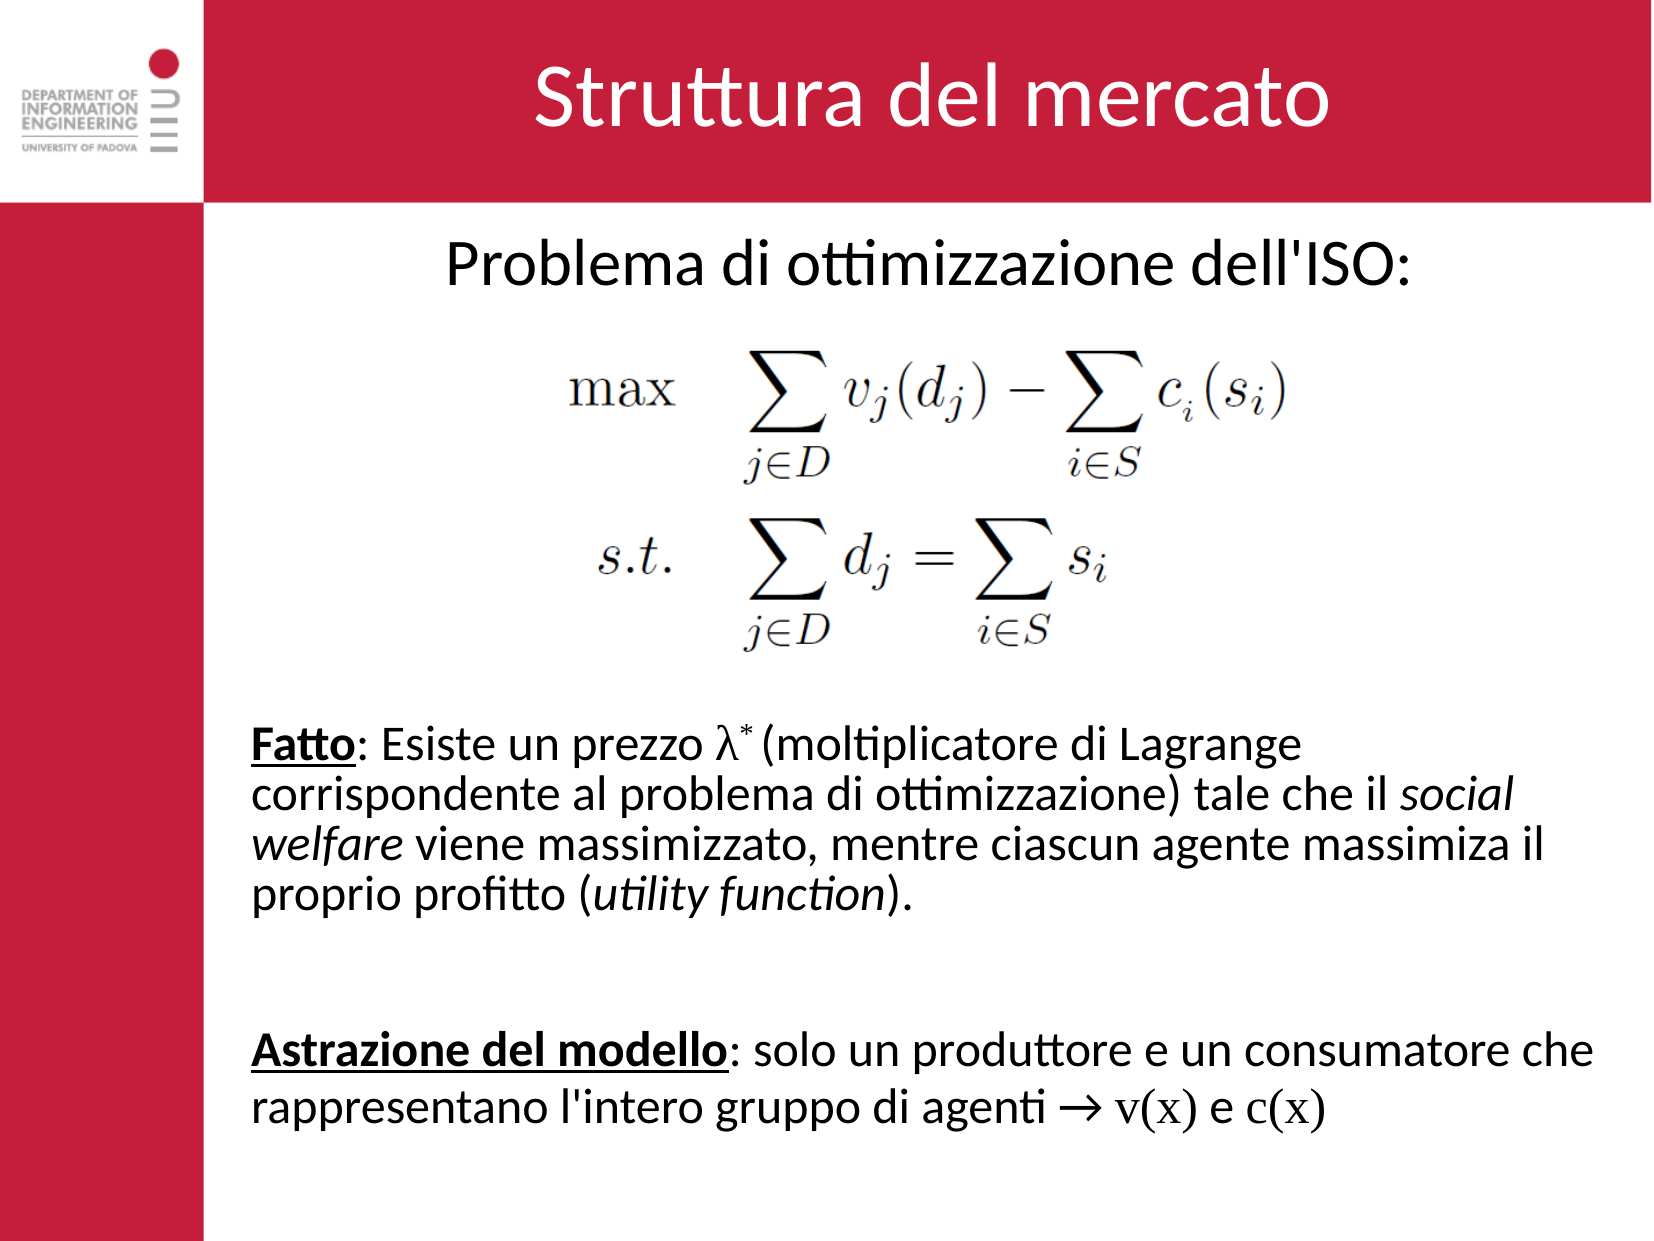

Struttura del mercato
#
Problema di ottimizzazione dell'ISO:
Fatto: Esiste un prezzo λ* (moltiplicatore di Lagrange corrispondente al problema di ottimizzazione) tale che il social welfare viene massimizzato, mentre ciascun agente massimiza il proprio profitto (utility function).
Astrazione del modello: solo un produttore e un consumatore che rappresentano l'intero gruppo di agenti → v(x) e c(x)